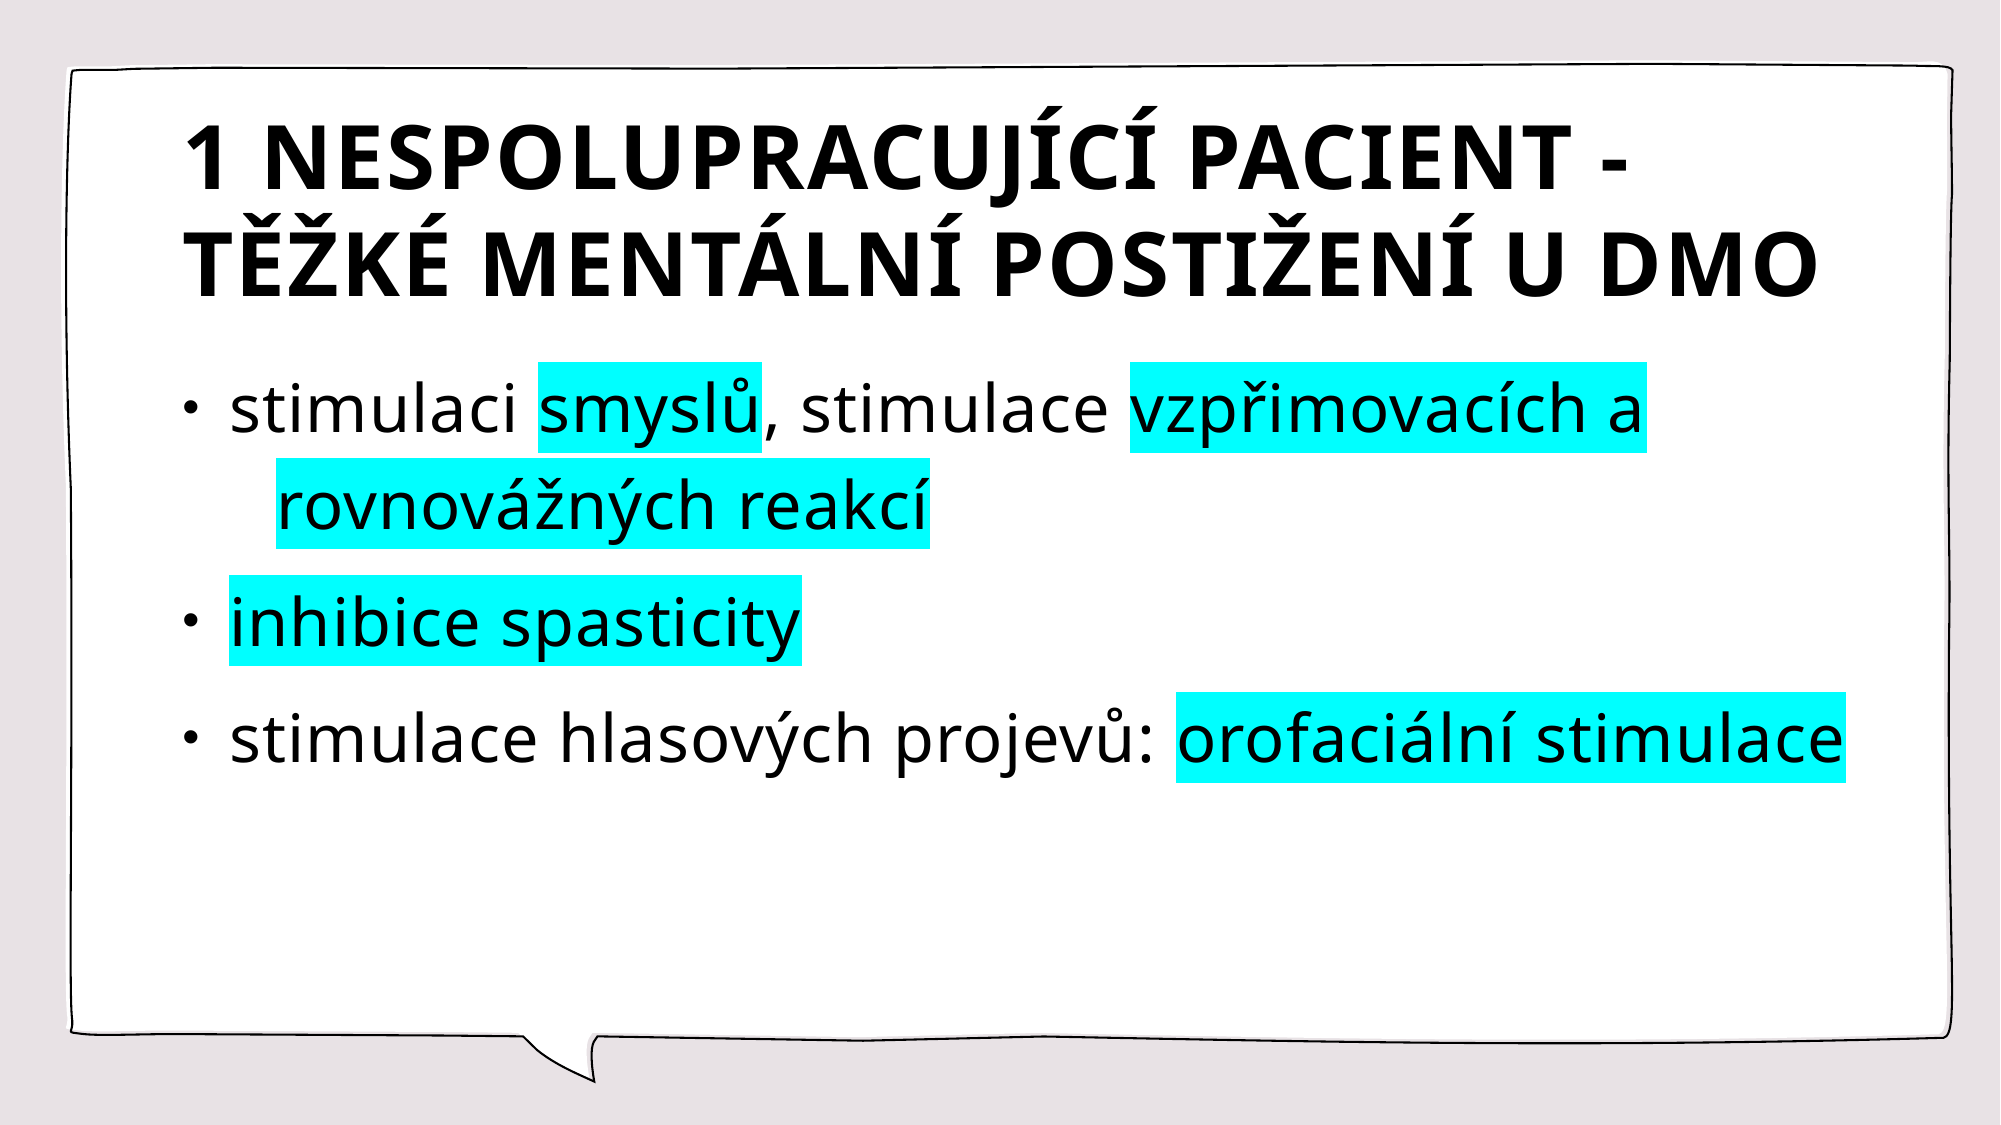

# 1 NESPOLUPRACUJÍCÍ PACIENT - TĚŽKÉ MENTÁLNÍ POSTIŽENÍ U DMO
stimulaci smyslů, stimulace vzpřimovacích a rovnovážných reakcí
inhibice spasticity
stimulace hlasových projevů: orofaciální stimulace